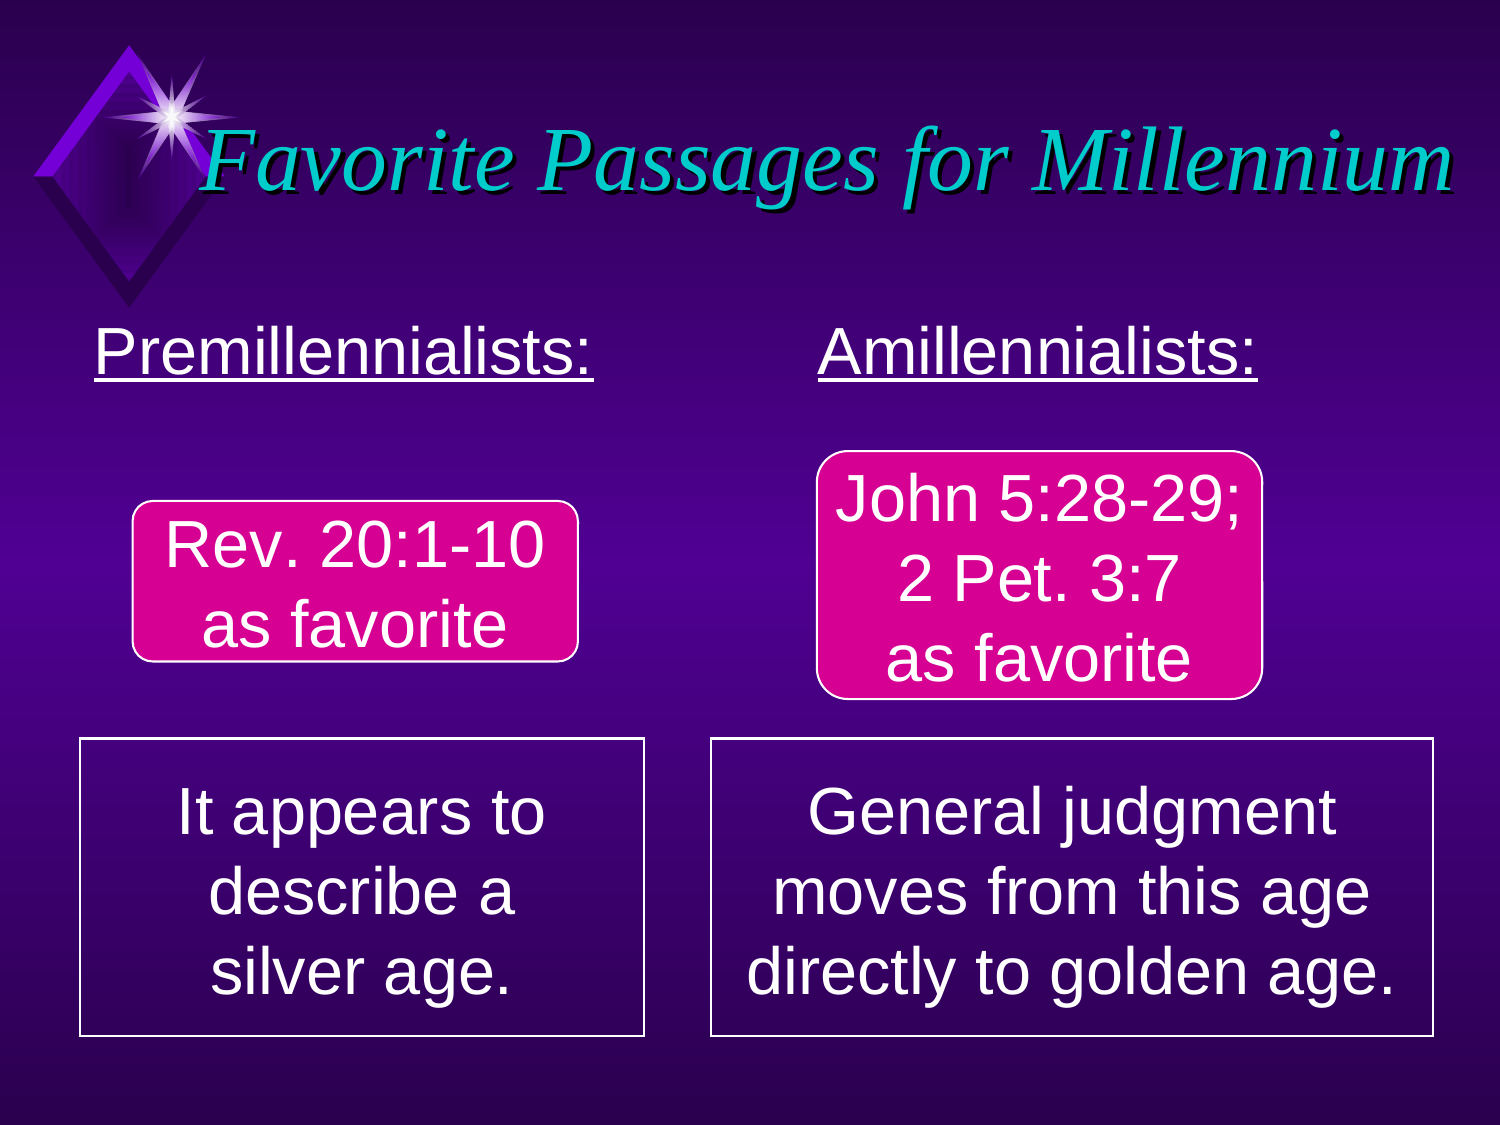

# Favorite Passages for Millennium
Premillennialists:
Amillennialists:
John 5:28-29;
2 Pet. 3:7
as favorite
Rev. 20:1-10
as favorite
It appears to
describe a
silver age.
General judgment
moves from this age
directly to golden age.